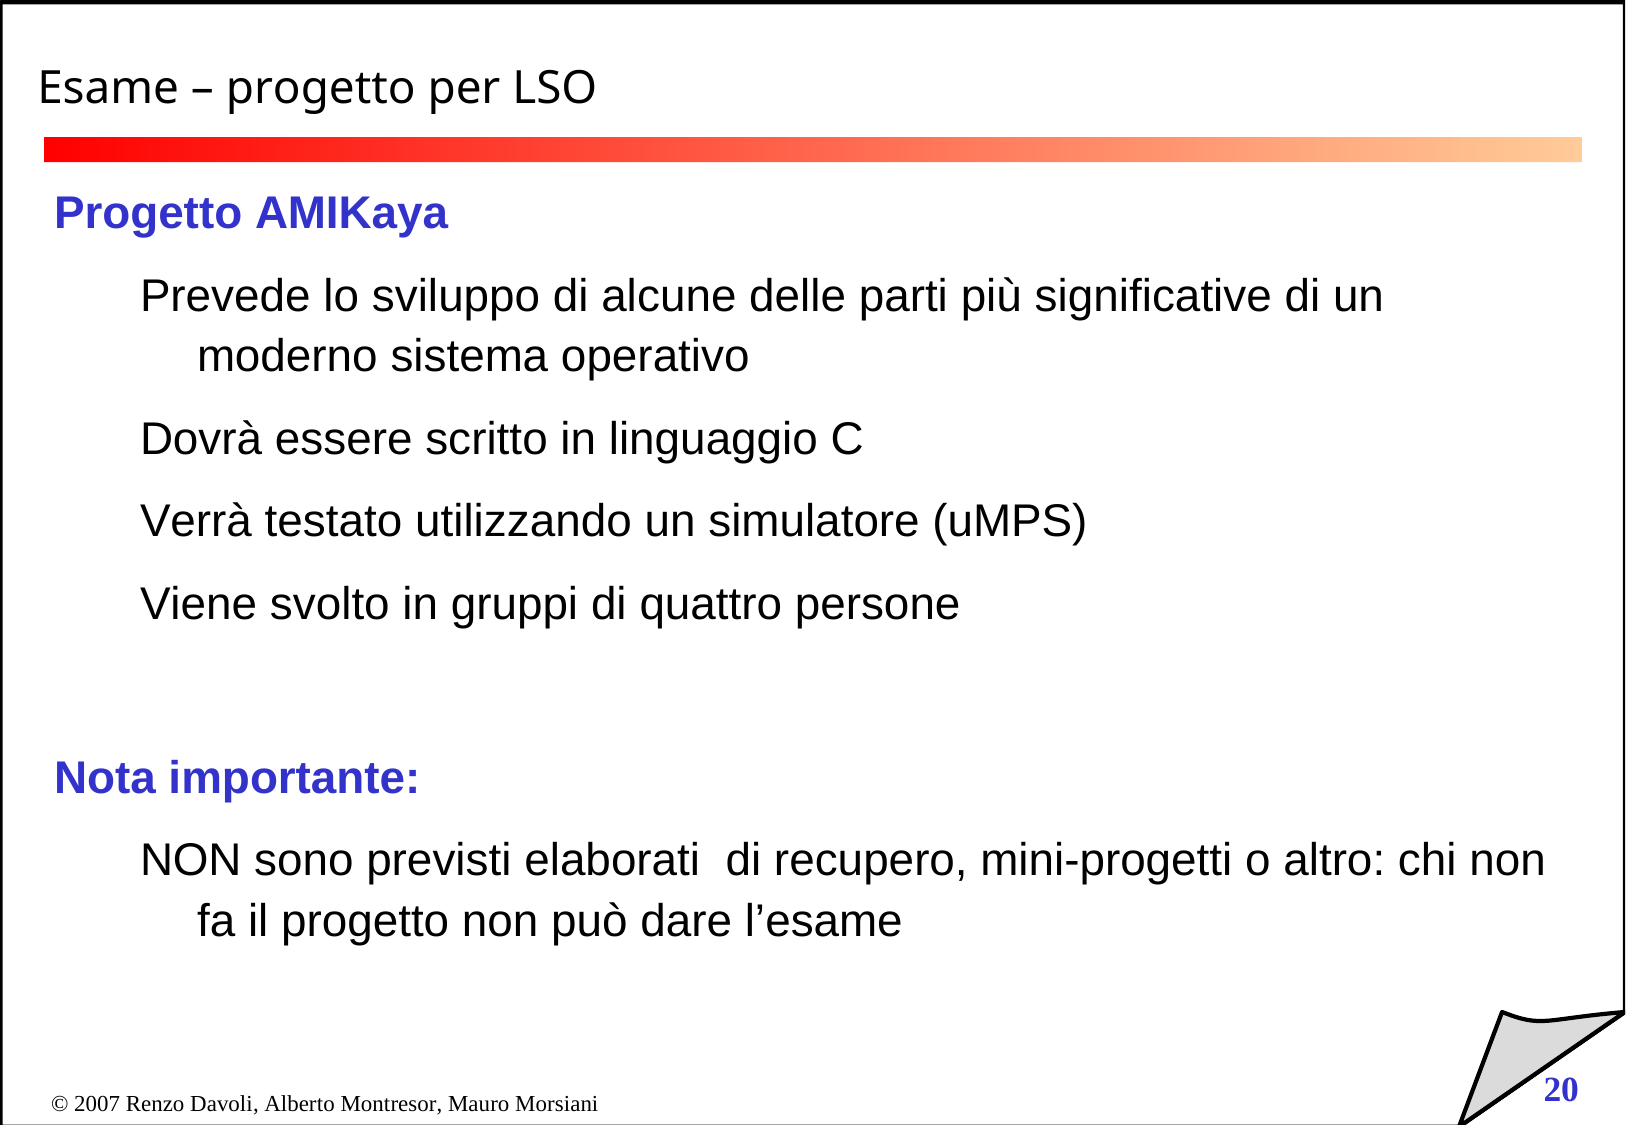

# Esame – progetto per LSO
Progetto AMIKaya
Prevede lo sviluppo di alcune delle parti più significative di un moderno sistema operativo
Dovrà essere scritto in linguaggio C
Verrà testato utilizzando un simulatore (uMPS)
Viene svolto in gruppi di quattro persone
Nota importante:
NON sono previsti elaborati di recupero, mini-progetti o altro: chi non fa il progetto non può dare l’esame